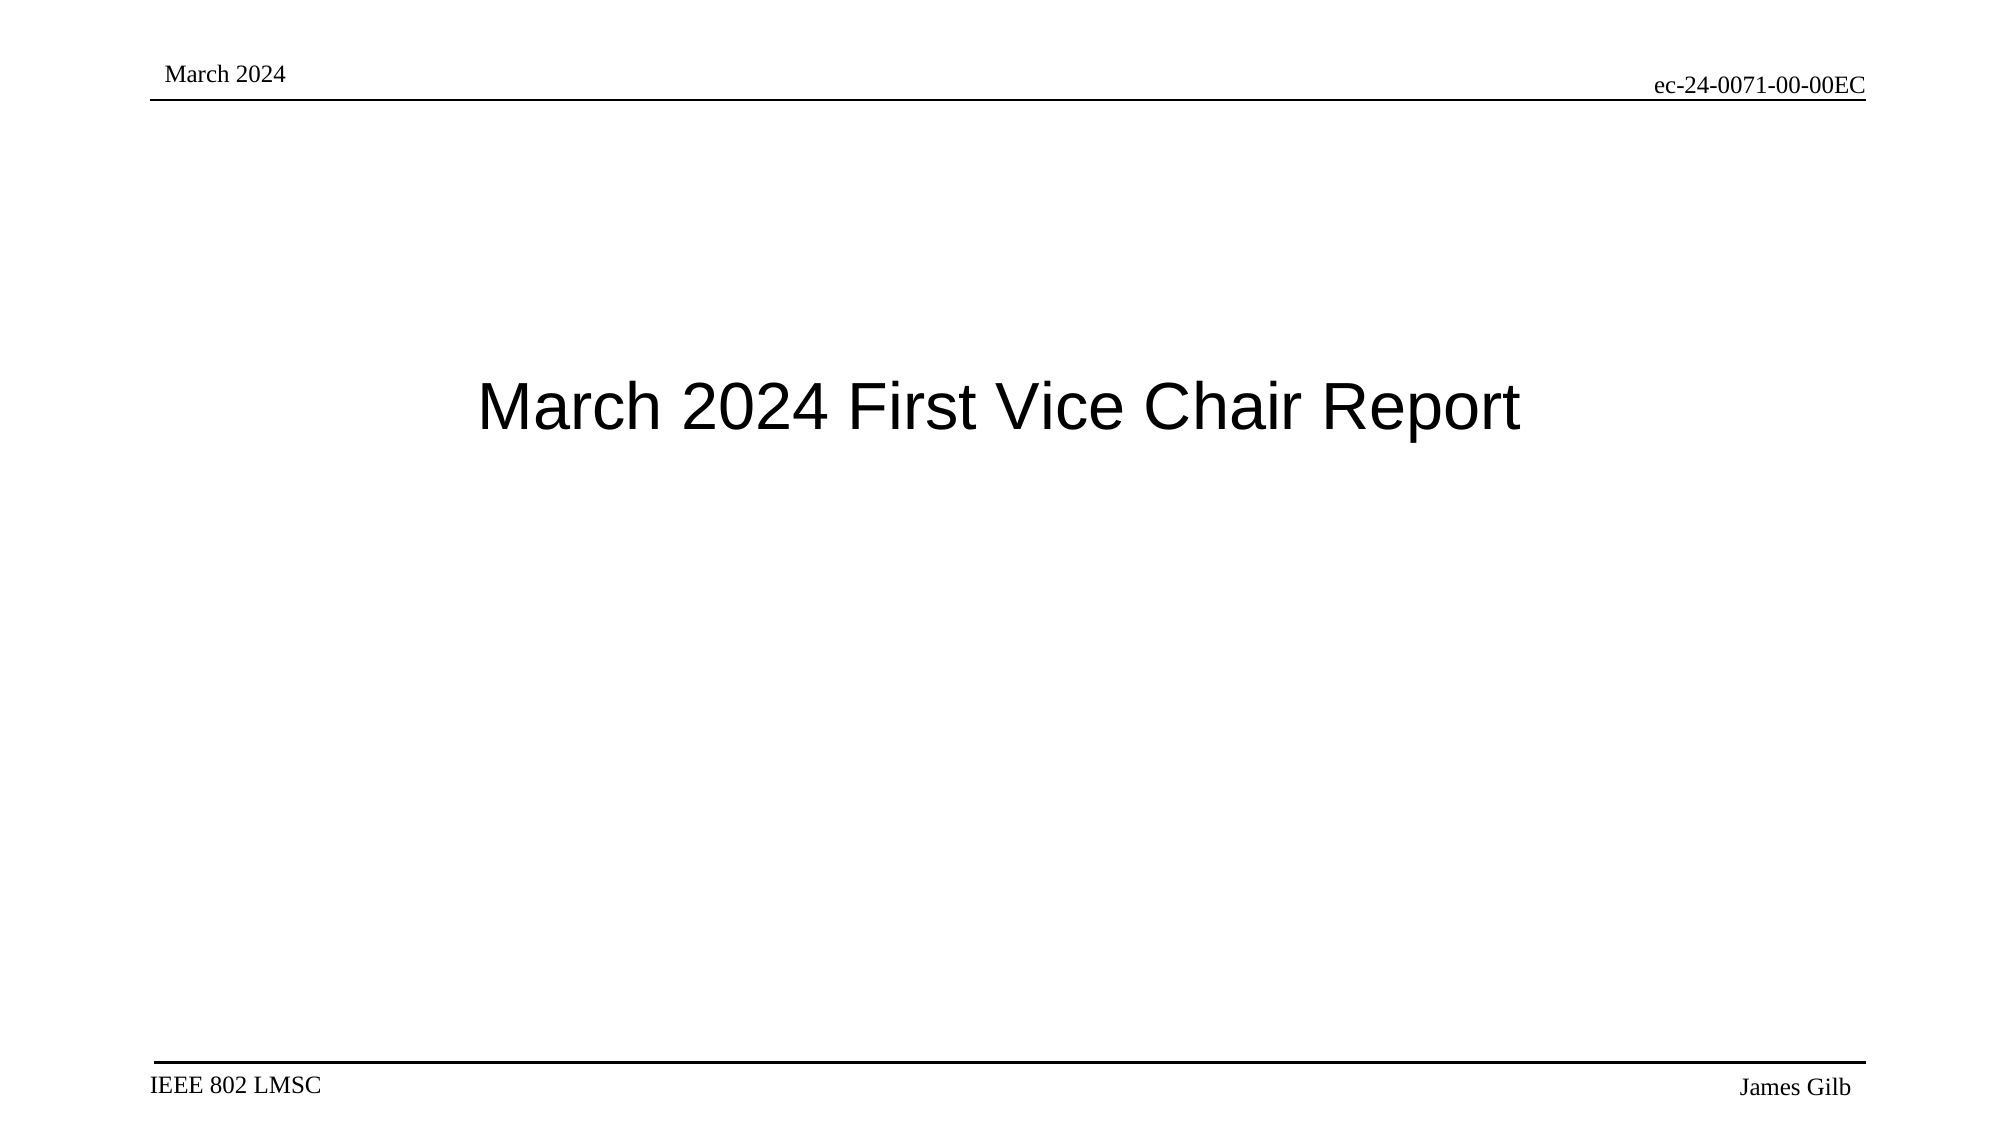

# March 2024 First Vice Chair Report